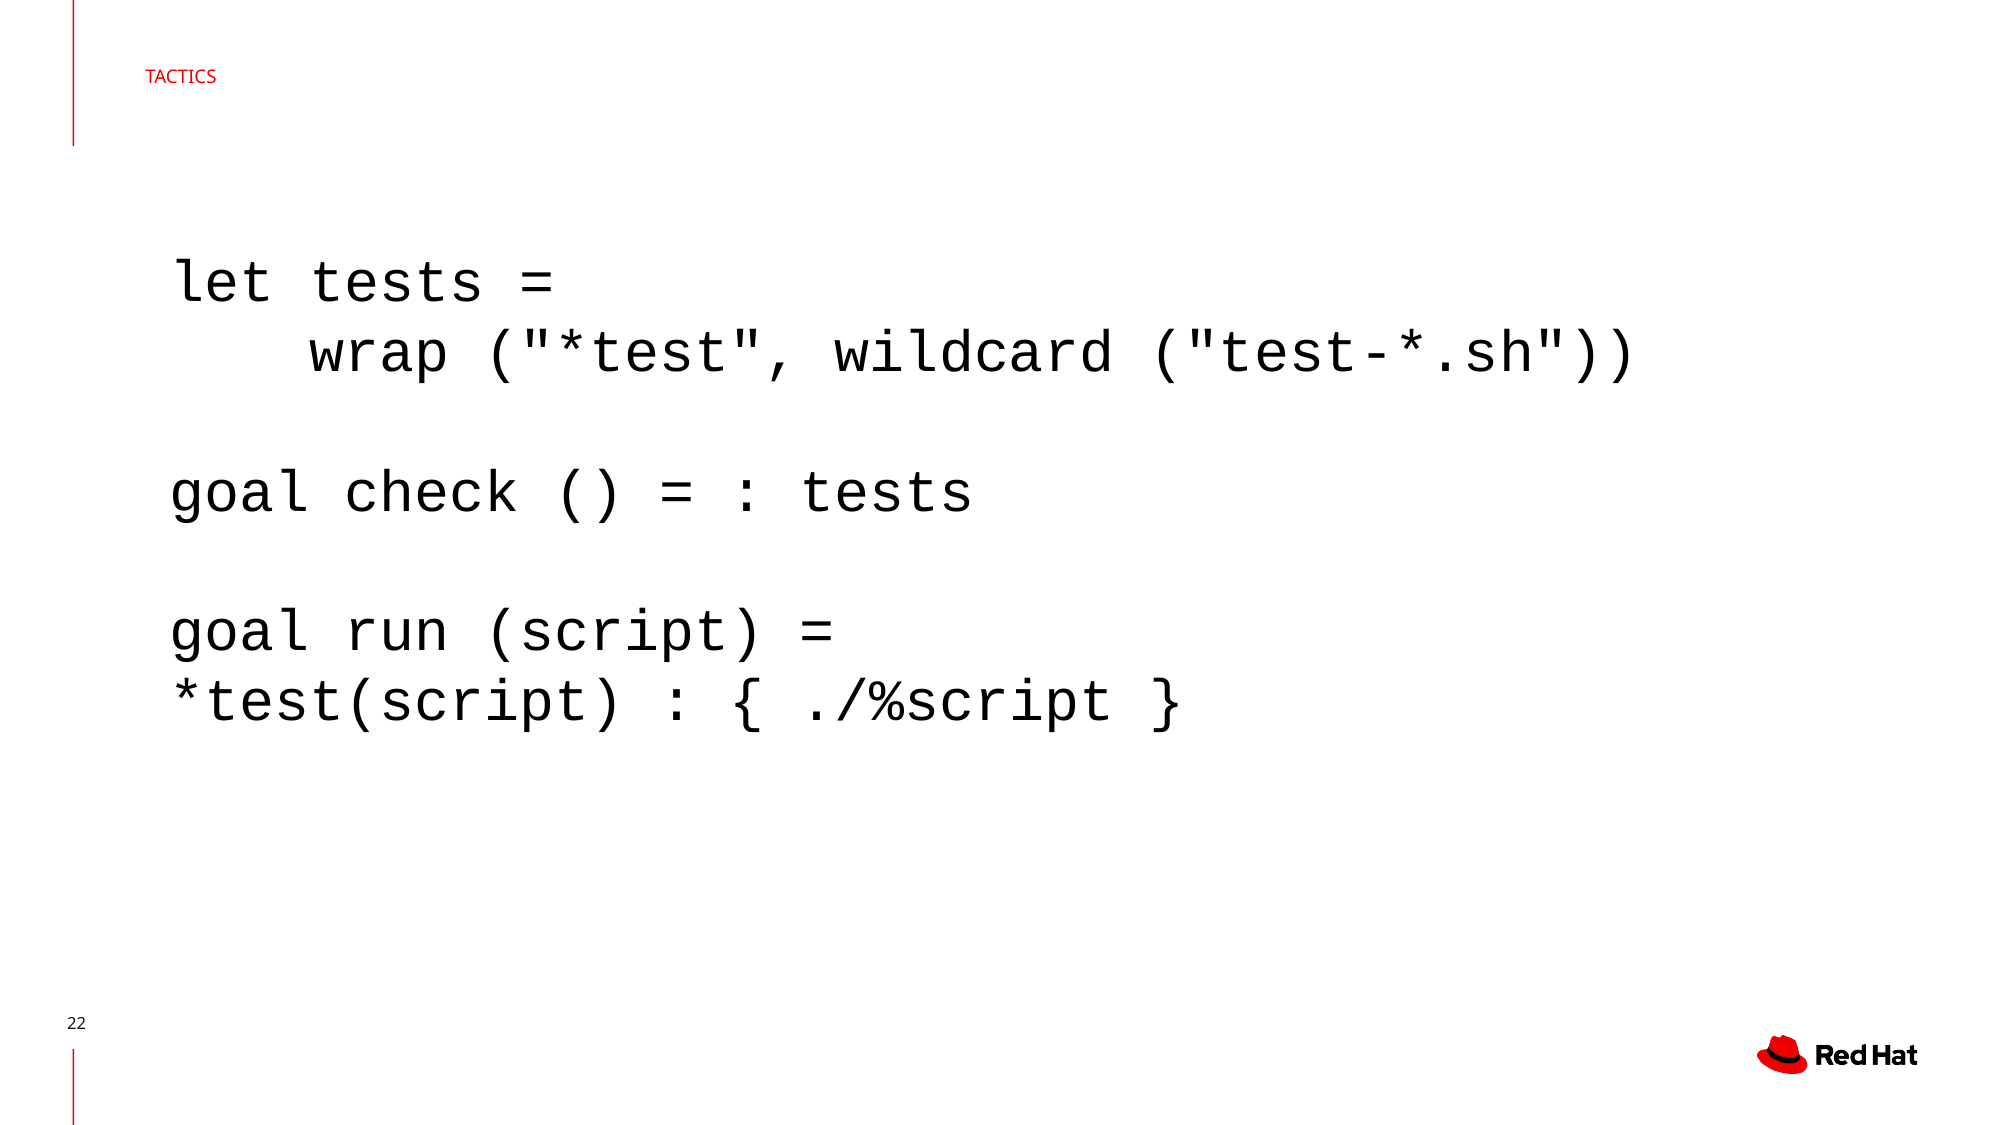

TACTICS
let tests =
 wrap ("*test", wildcard ("test-*.sh"))
goal check () = : tests
goal run (script) =
*test(script) : { ./%script }
22